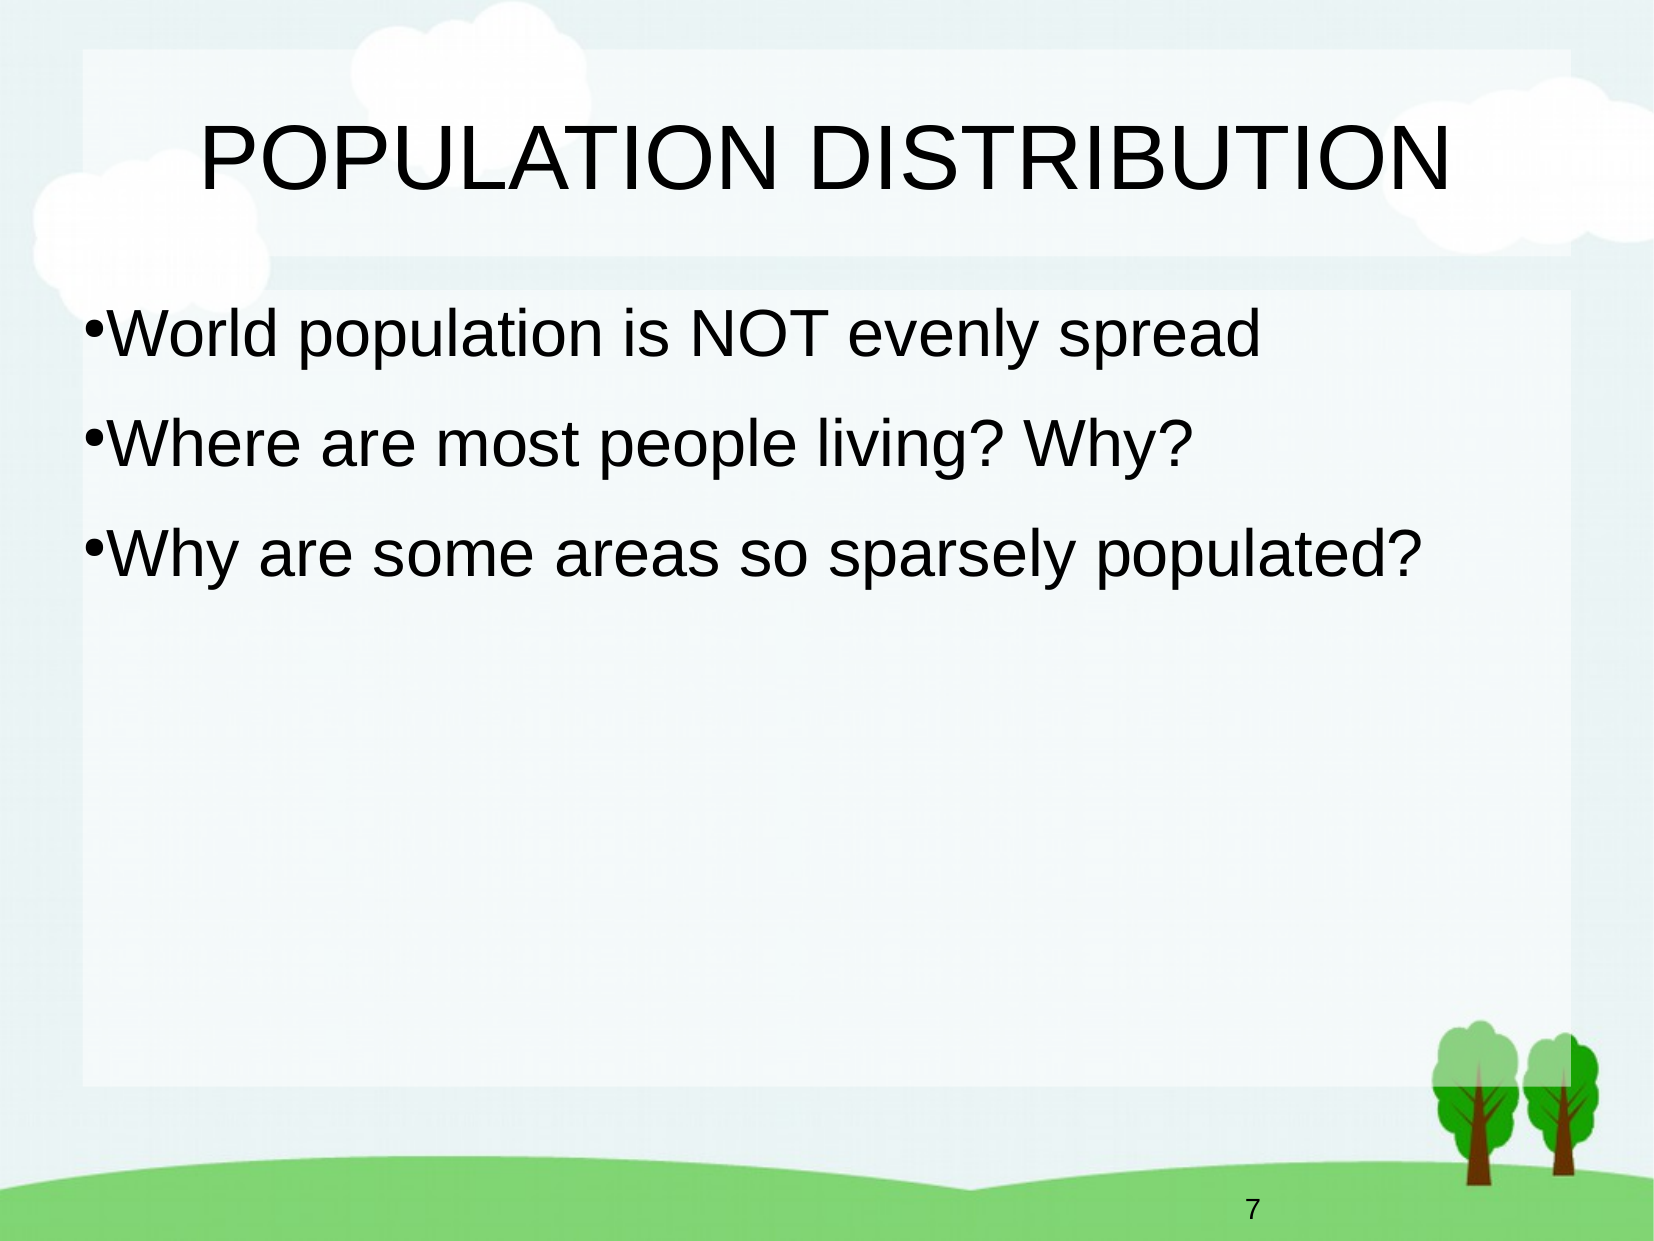

# POPULATION DISTRIBUTION
World population is NOT evenly spread
Where are most people living? Why?
Why are some areas so sparsely populated?